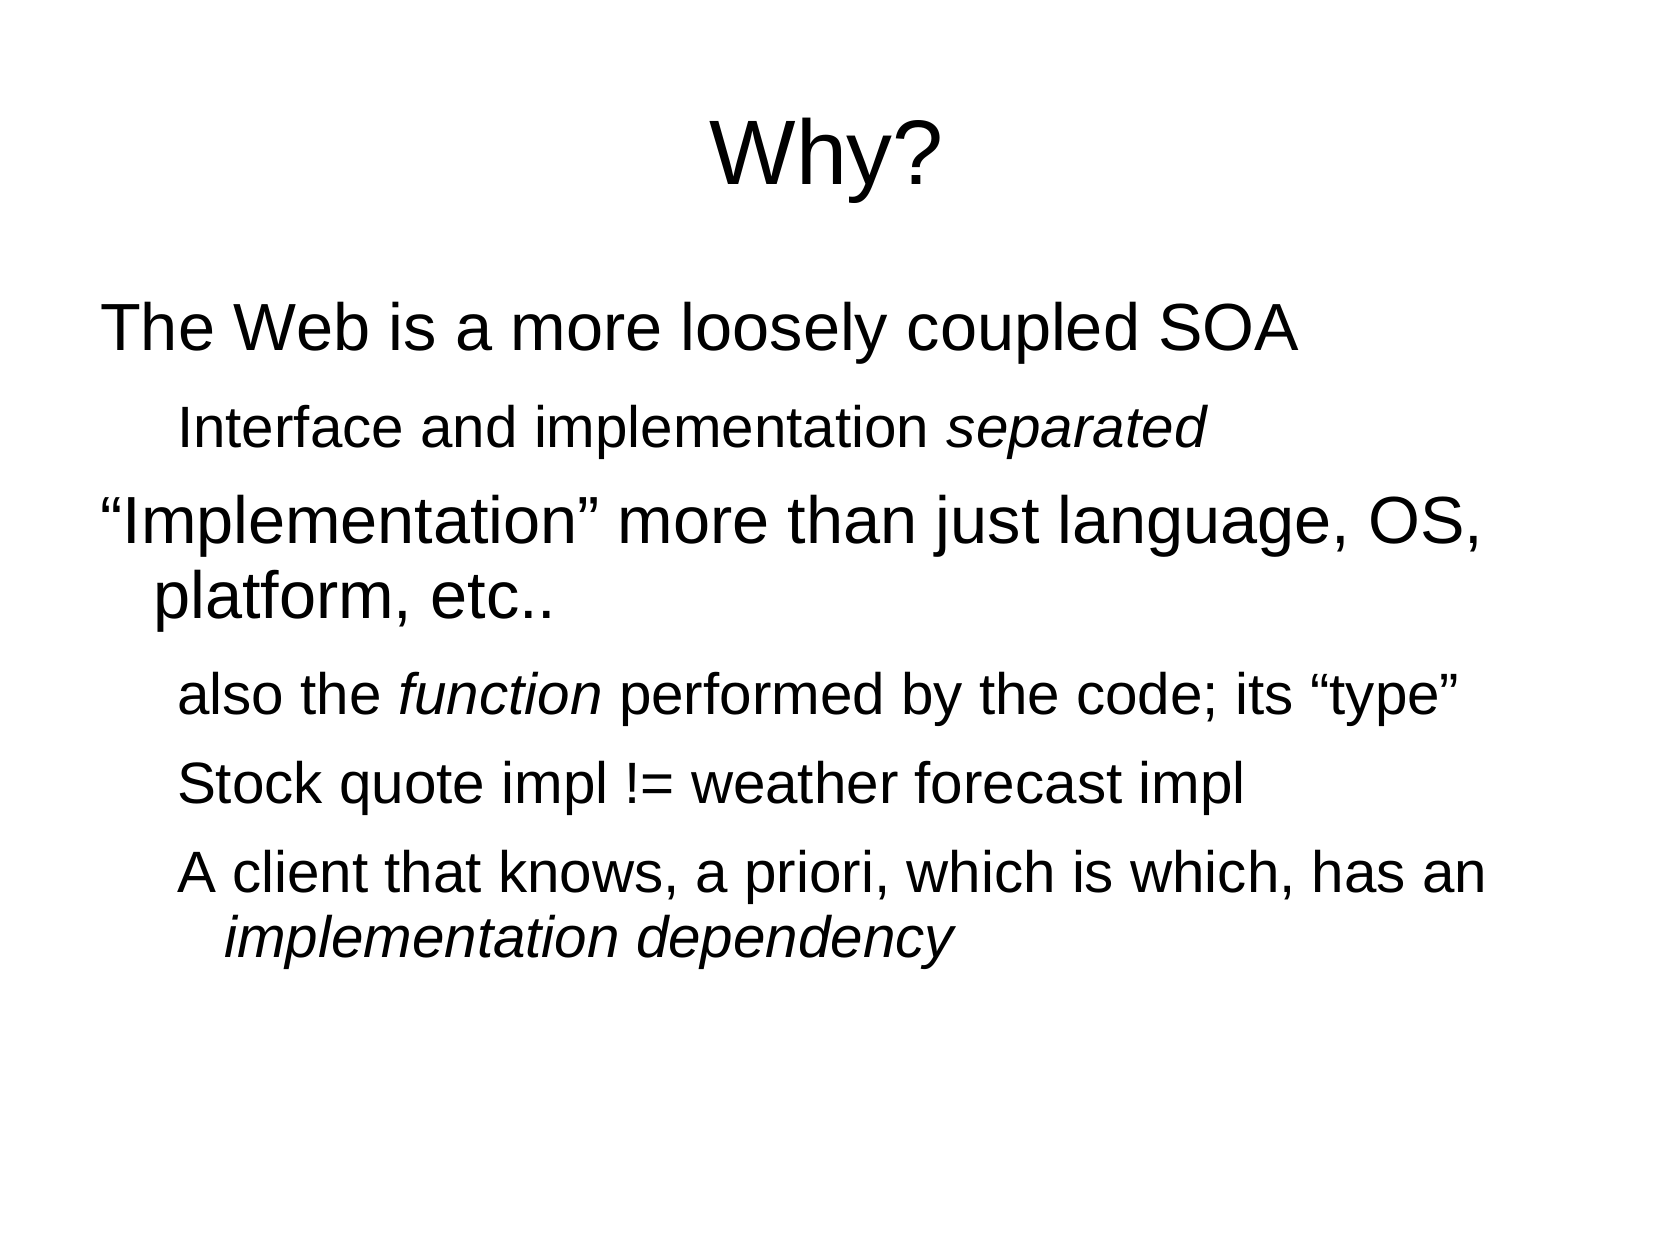

# Why?
The Web is a more loosely coupled SOA
Interface and implementation separated
“Implementation” more than just language, OS, platform, etc..
also the function performed by the code; its “type”
Stock quote impl != weather forecast impl
A client that knows, a priori, which is which, has an implementation dependency